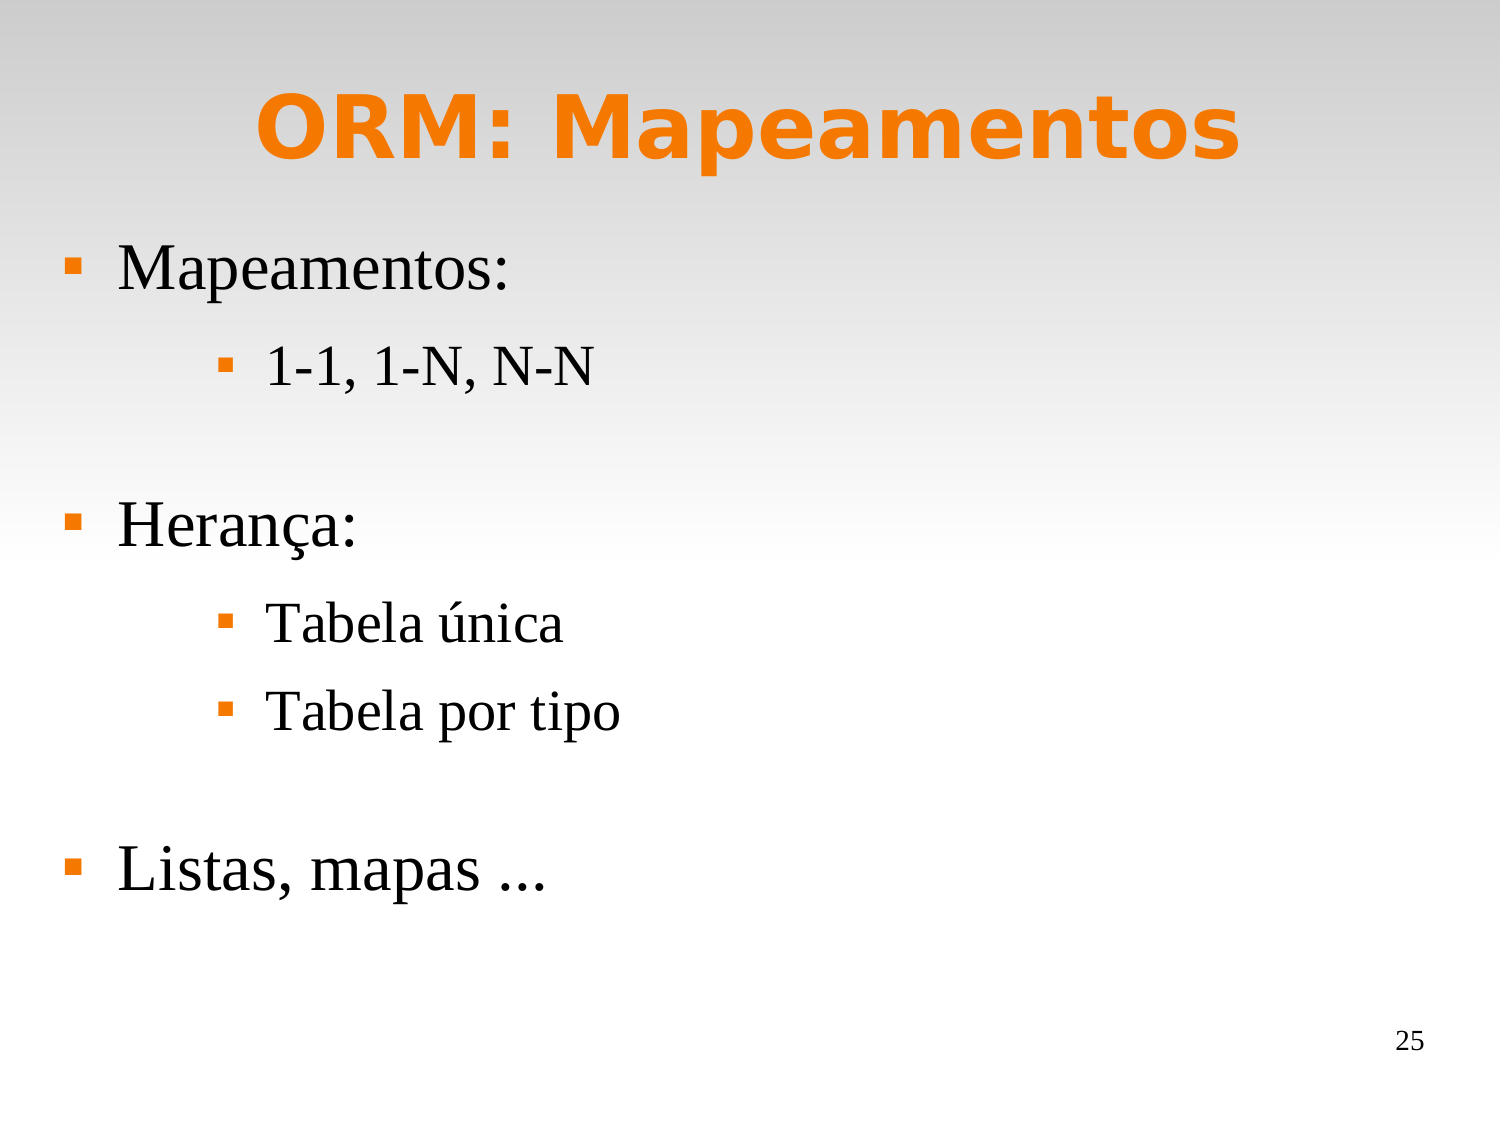

# ORM: Mapeamentos
Mapeamentos:
1-1, 1-N, N-N
Herança:
Tabela única
Tabela por tipo
Listas, mapas ...
25